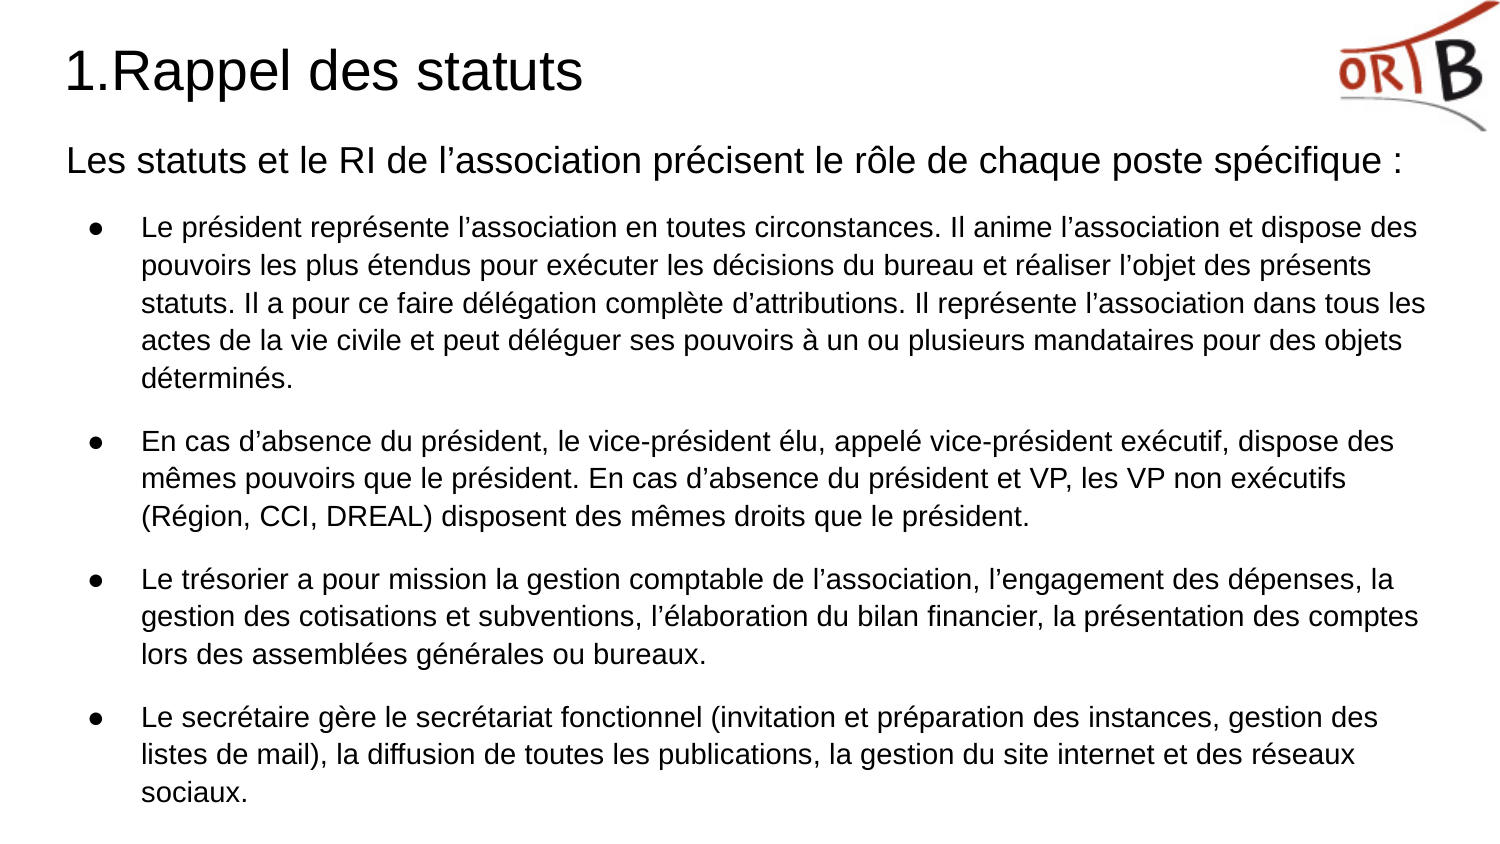

# 1.Rappel des statuts
Les statuts et le RI de l’association précisent le rôle de chaque poste spécifique :
Le président représente l’association en toutes circonstances. Il anime l’association et dispose des pouvoirs les plus étendus pour exécuter les décisions du bureau et réaliser l’objet des présents statuts. Il a pour ce faire délégation complète d’attributions. Il représente l’association dans tous les actes de la vie civile et peut déléguer ses pouvoirs à un ou plusieurs mandataires pour des objets déterminés.
En cas d’absence du président, le vice-président élu, appelé vice-président exécutif, dispose des mêmes pouvoirs que le président. En cas d’absence du président et VP, les VP non exécutifs (Région, CCI, DREAL) disposent des mêmes droits que le président.
Le trésorier a pour mission la gestion comptable de l’association, l’engagement des dépenses, la gestion des cotisations et subventions, l’élaboration du bilan financier, la présentation des comptes lors des assemblées générales ou bureaux.
Le secrétaire gère le secrétariat fonctionnel (invitation et préparation des instances, gestion des listes de mail), la diffusion de toutes les publications, la gestion du site internet et des réseaux sociaux.